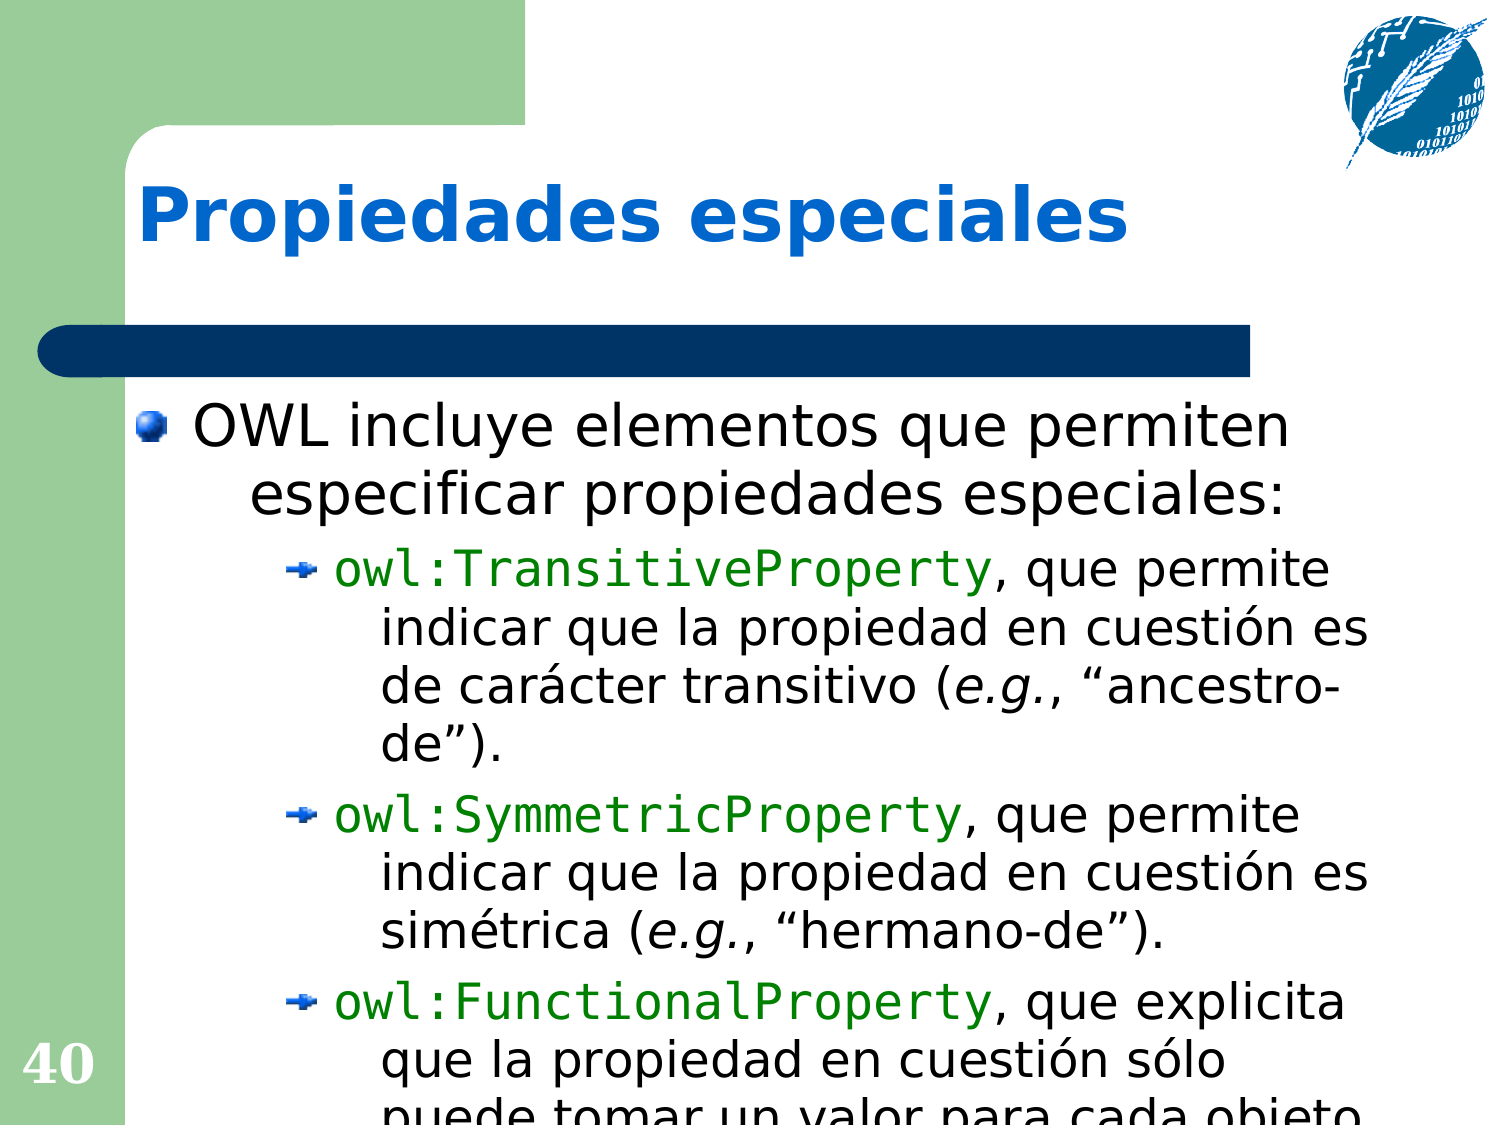

# Propiedades especiales
OWL incluye elementos que permiten especificar propiedades especiales:
owl:TransitiveProperty, que permite indicar que la propiedad en cuestión es de carácter transitivo (e.g., “ancestro-de”).
owl:SymmetricProperty, que permite indicar que la propiedad en cuestión es simétrica (e.g., “hermano-de”).
owl:FunctionalProperty, que explicita que la propiedad en cuestión sólo puede tomar un valor para cada objeto (e.g., “edad”).
40